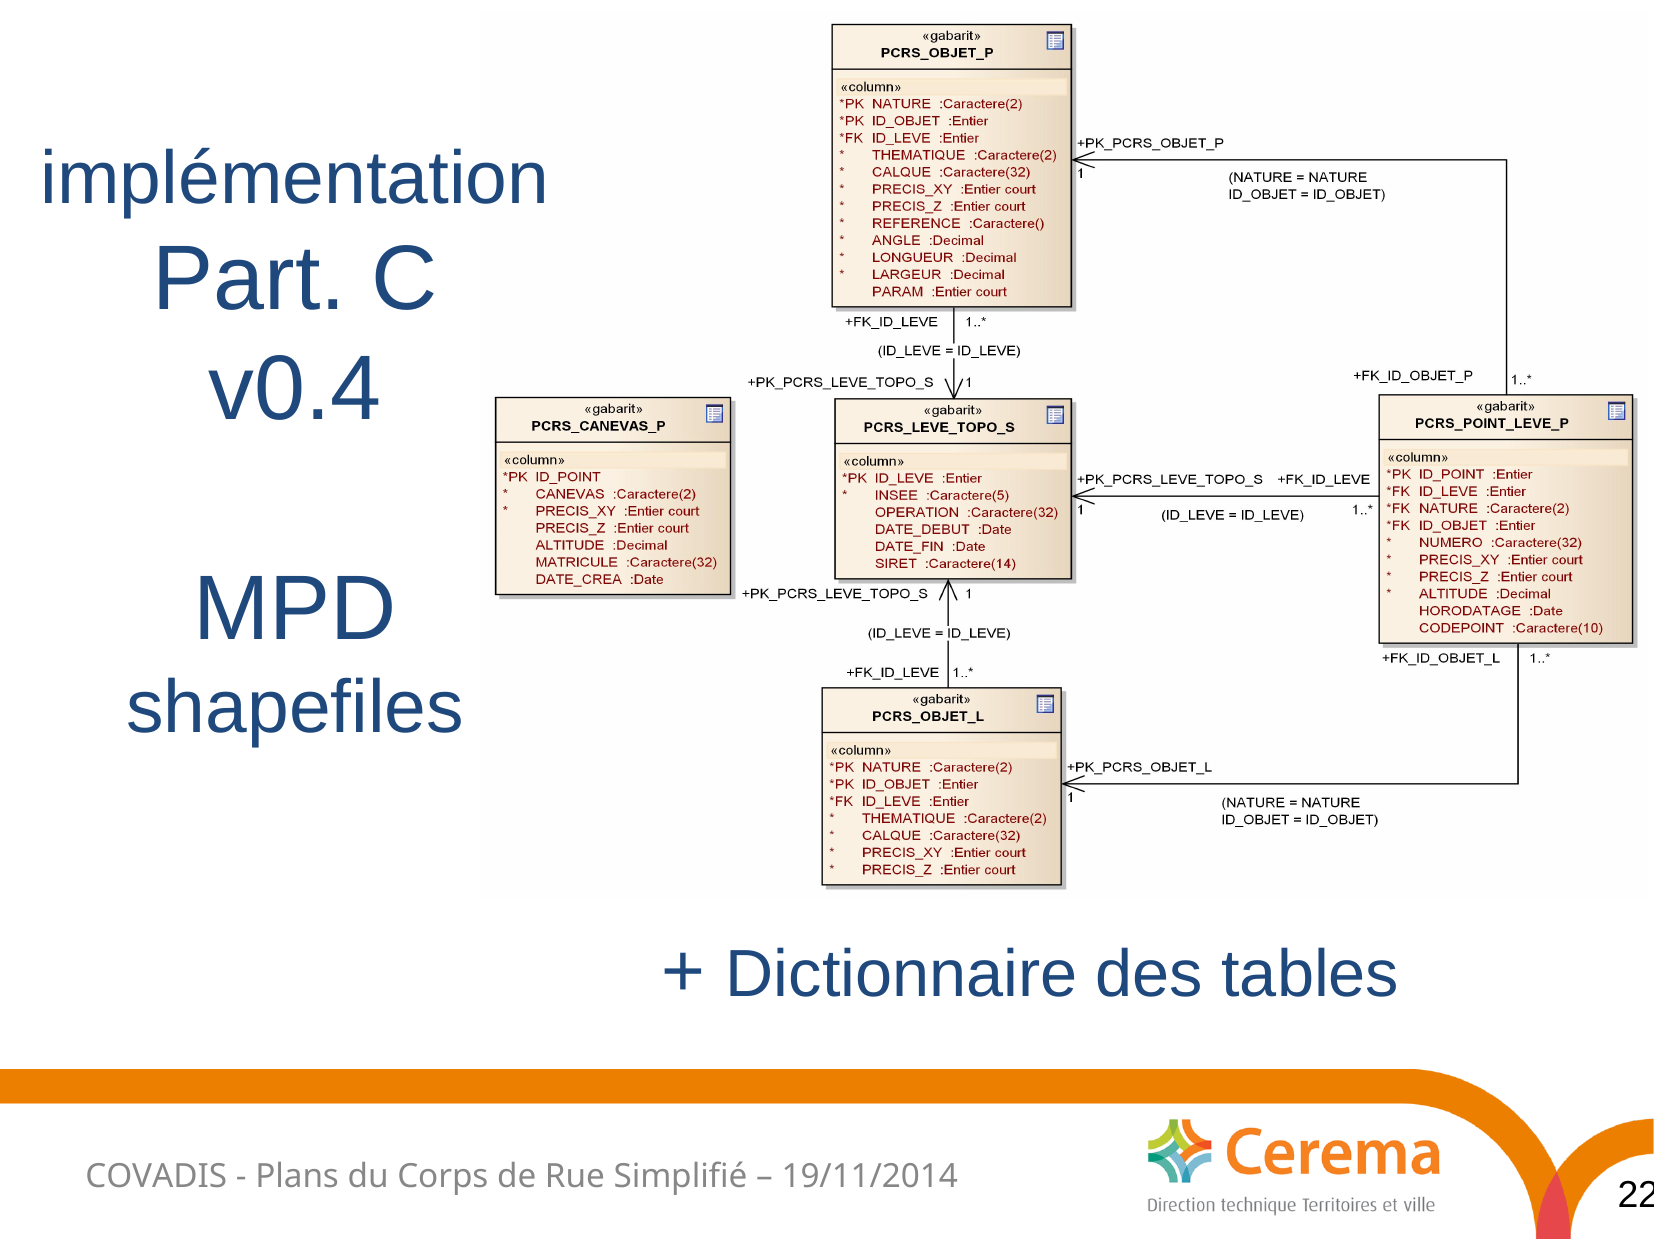

# implémentation Part. C v0.4 MPD shapefiles
+ Dictionnaire des tables